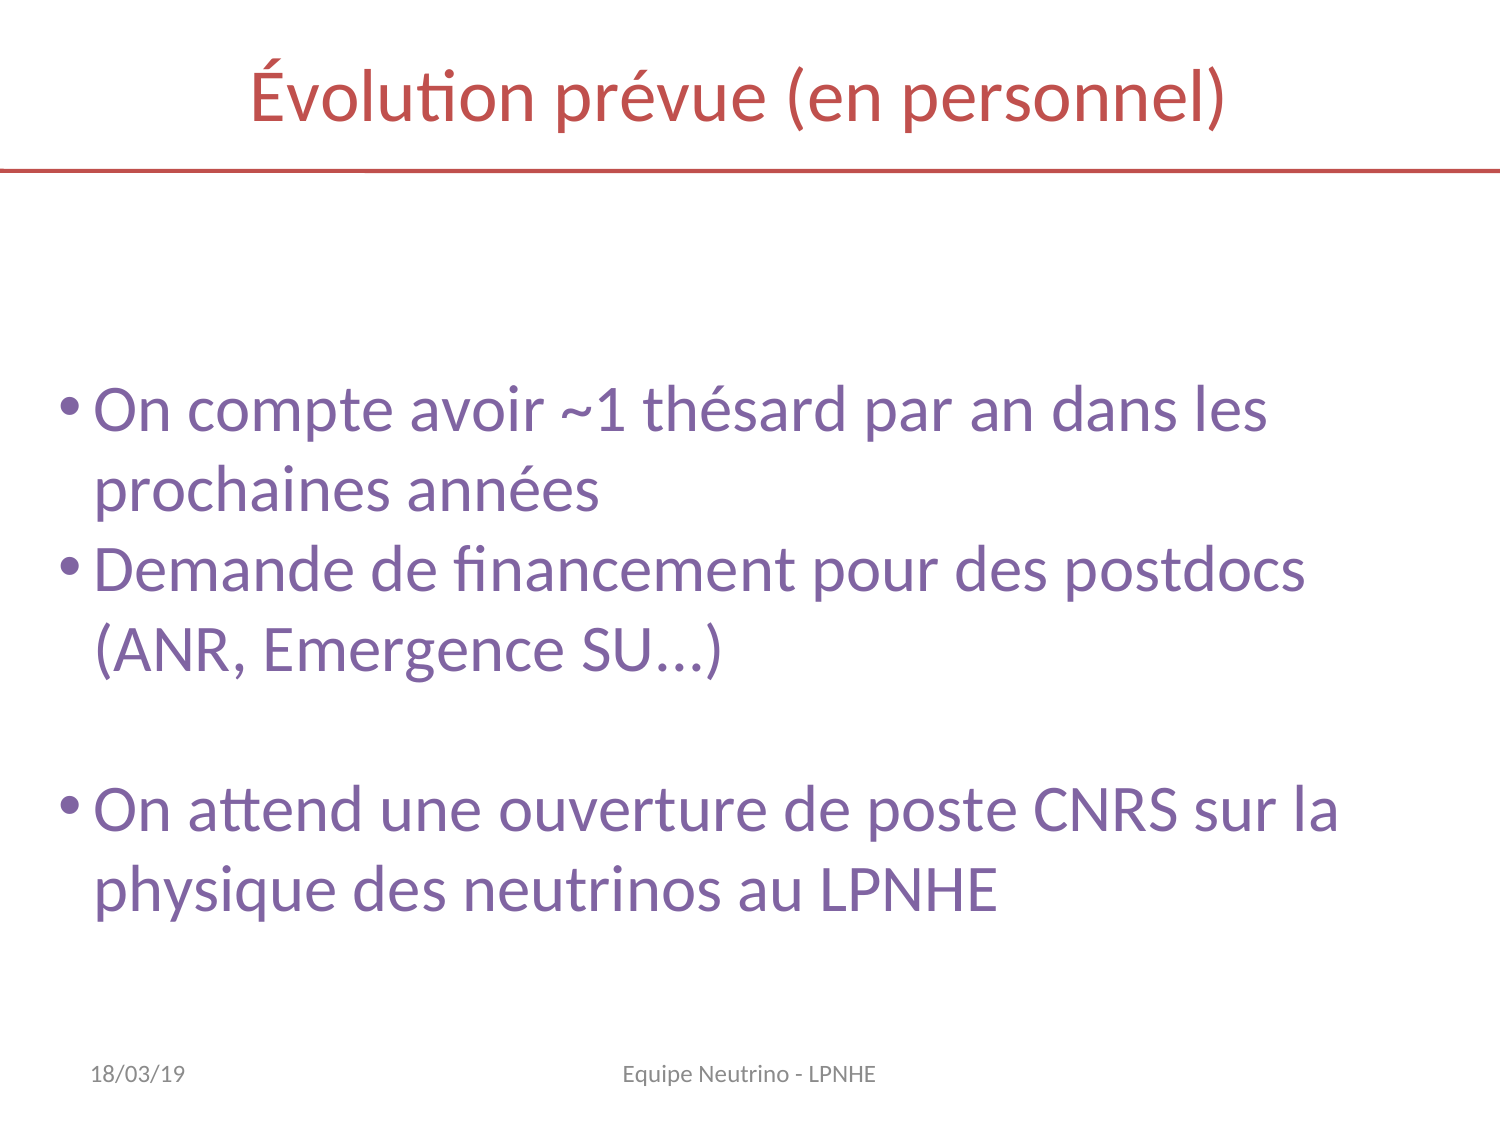

Évolution prévue (en personnel)
On compte avoir ~1 thésard par an dans les prochaines années
Demande de financement pour des postdocs (ANR, Emergence SU...)
On attend une ouverture de poste CNRS sur la physique des neutrinos au LPNHE
18/03/19
Equipe Neutrino - LPNHE